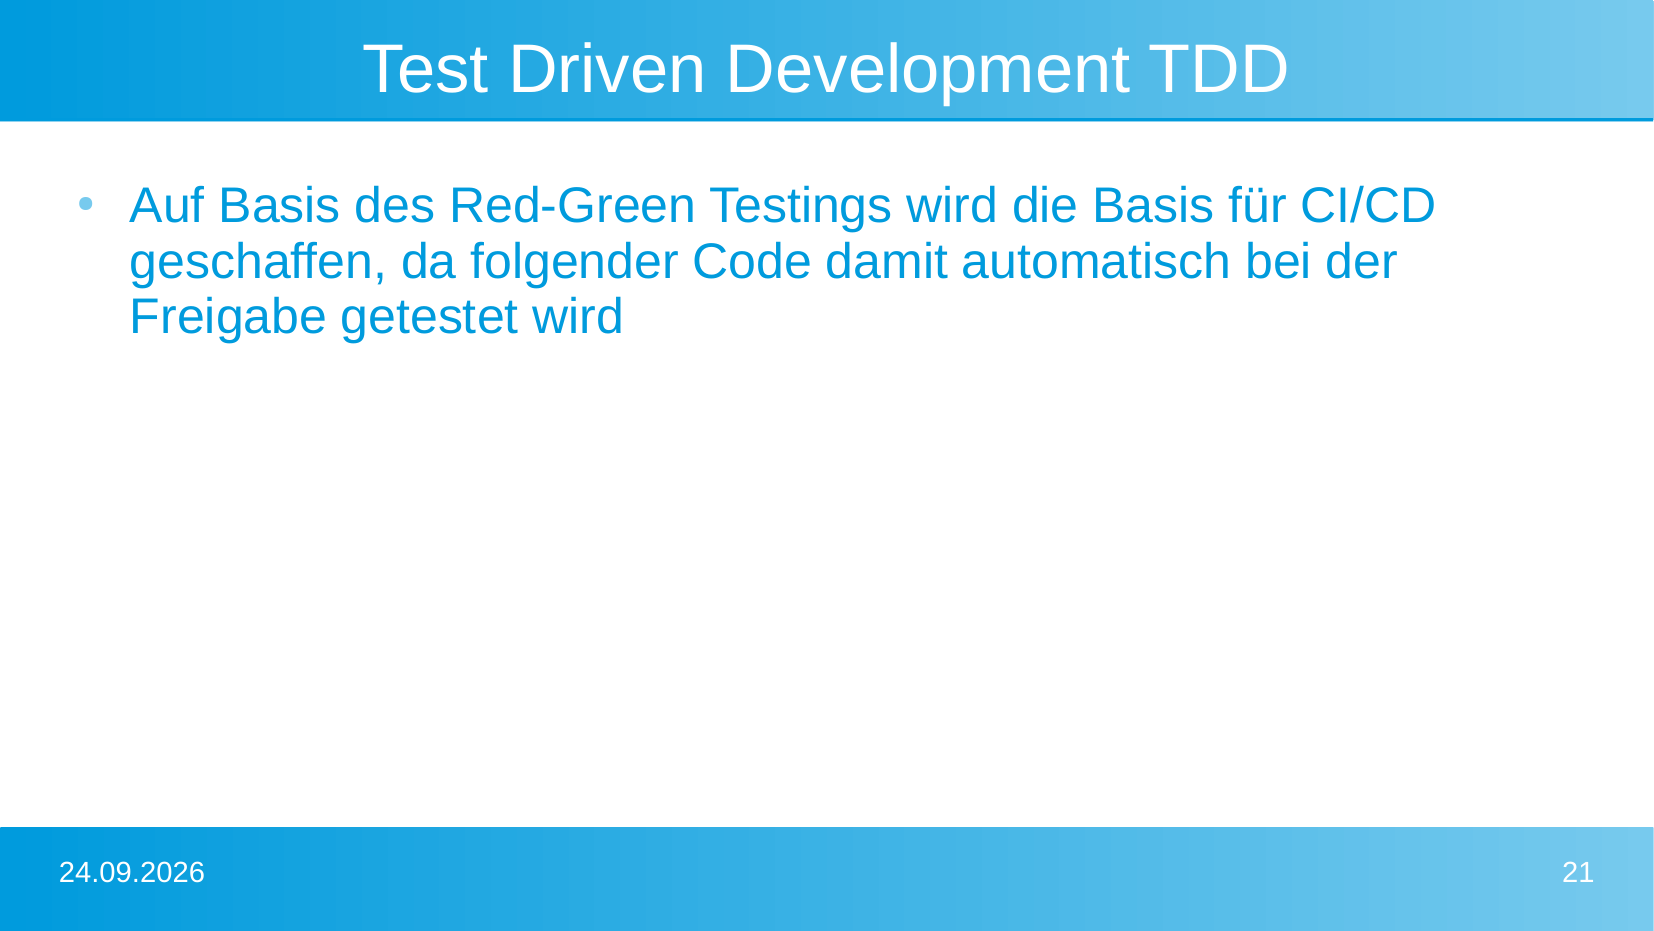

# Test Driven Development TDD
Auf Basis des Red-Green Testings wird die Basis für CI/CD geschaffen, da folgender Code damit automatisch bei der Freigabe getestet wird
21